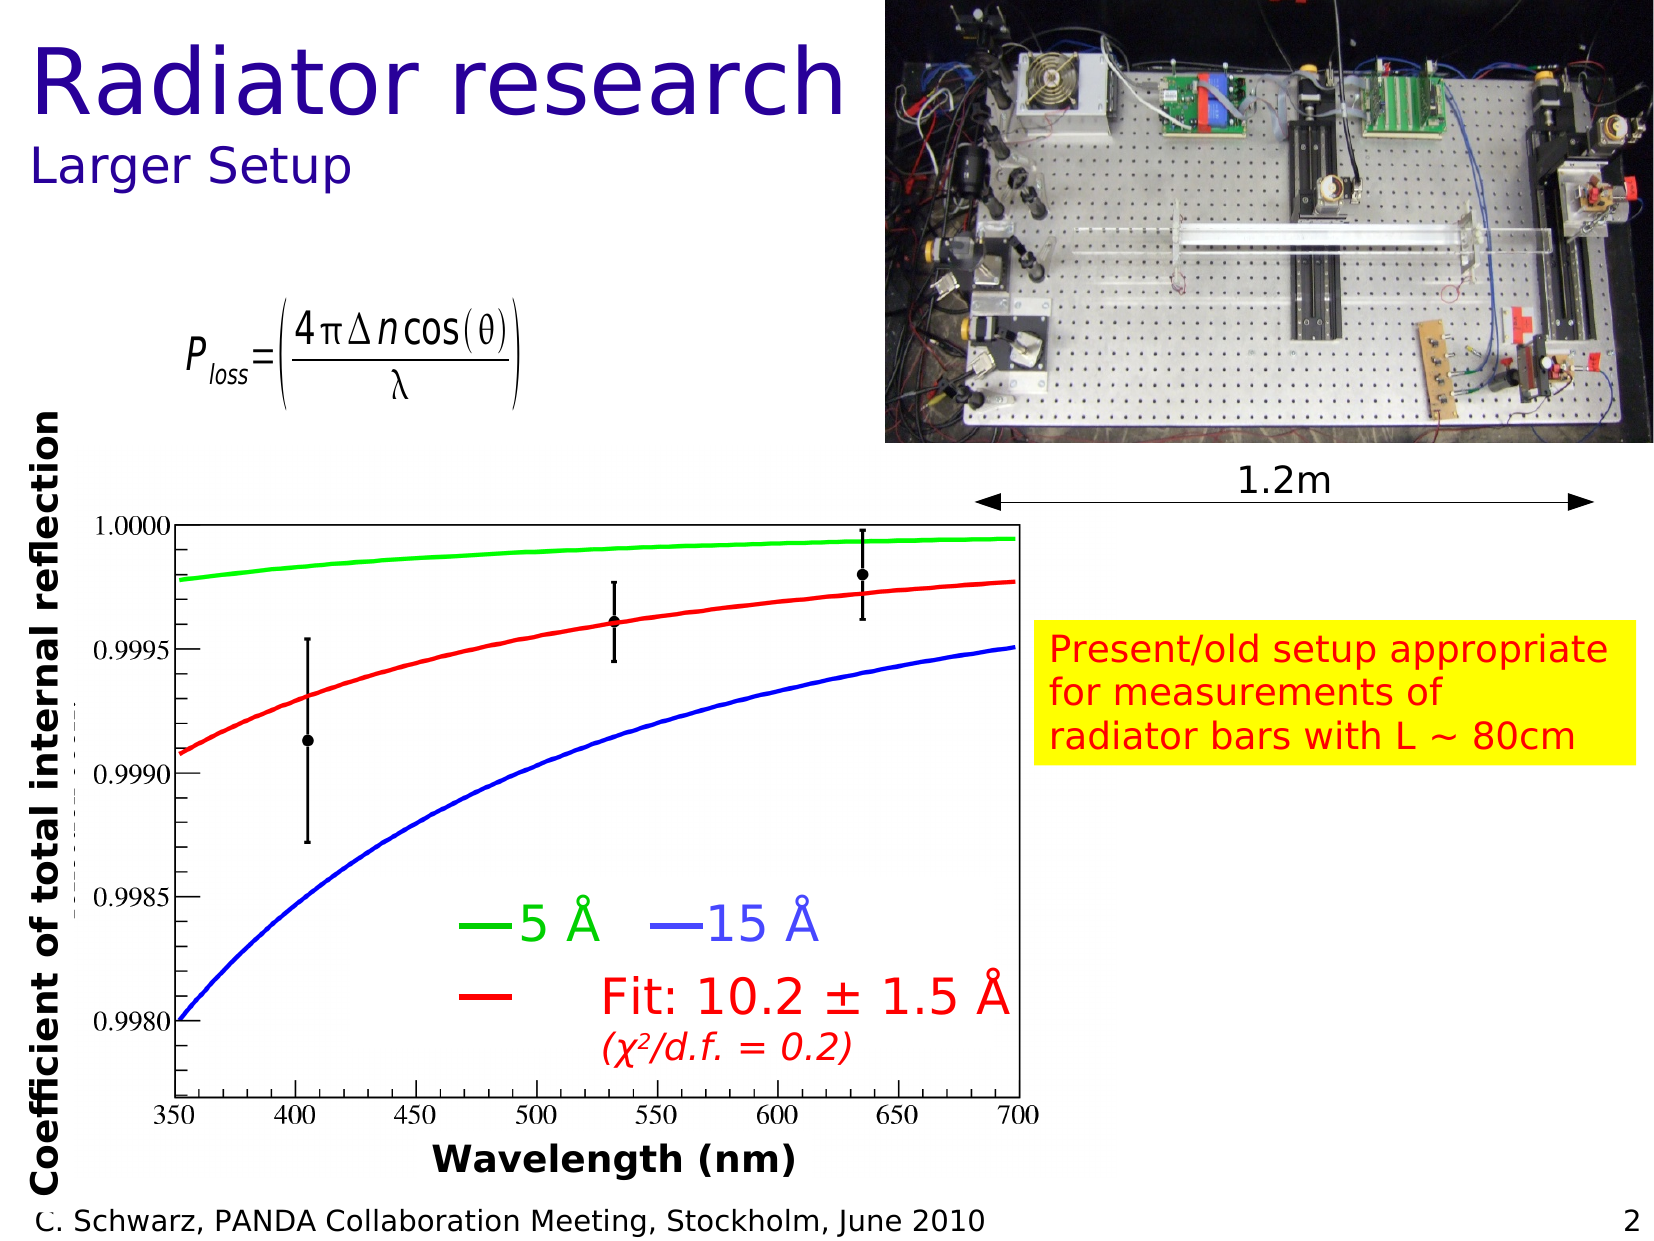

# Radiator research Larger Setup
1.2m
Present/old setup appropriate
for measurements of
radiator bars with L ~ 80cm
Coefficient of total internal reflection
5 Å
15 Å
Fit: 10.2 ± 1.5 Å
(χ2/d.f. = 0.2)
Wavelength (nm)
2